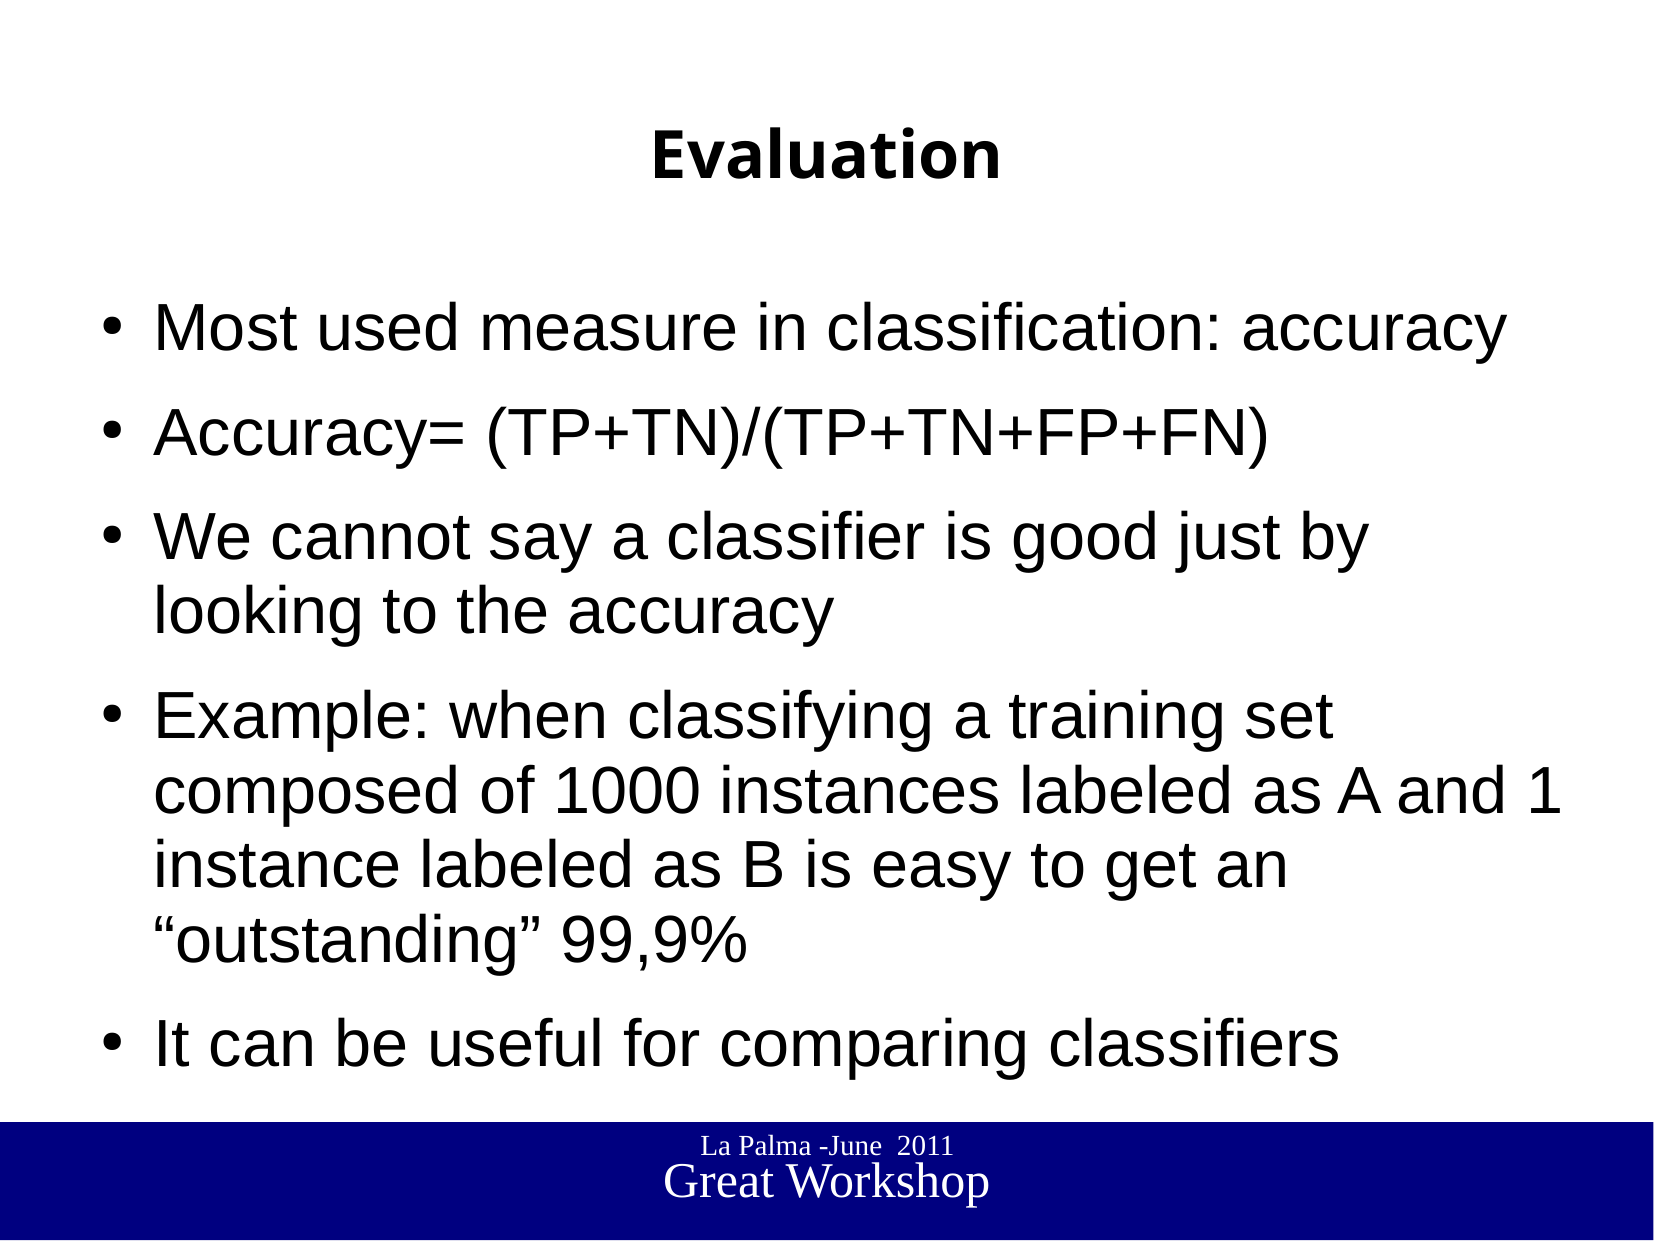

# Evaluation
Most used measure in classification: accuracy
Accuracy= (TP+TN)/(TP+TN+FP+FN)
We cannot say a classifier is good just by looking to the accuracy
Example: when classifying a training set composed of 1000 instances labeled as A and 1 instance labeled as B is easy to get an “outstanding” 99,9%
It can be useful for comparing classifiers